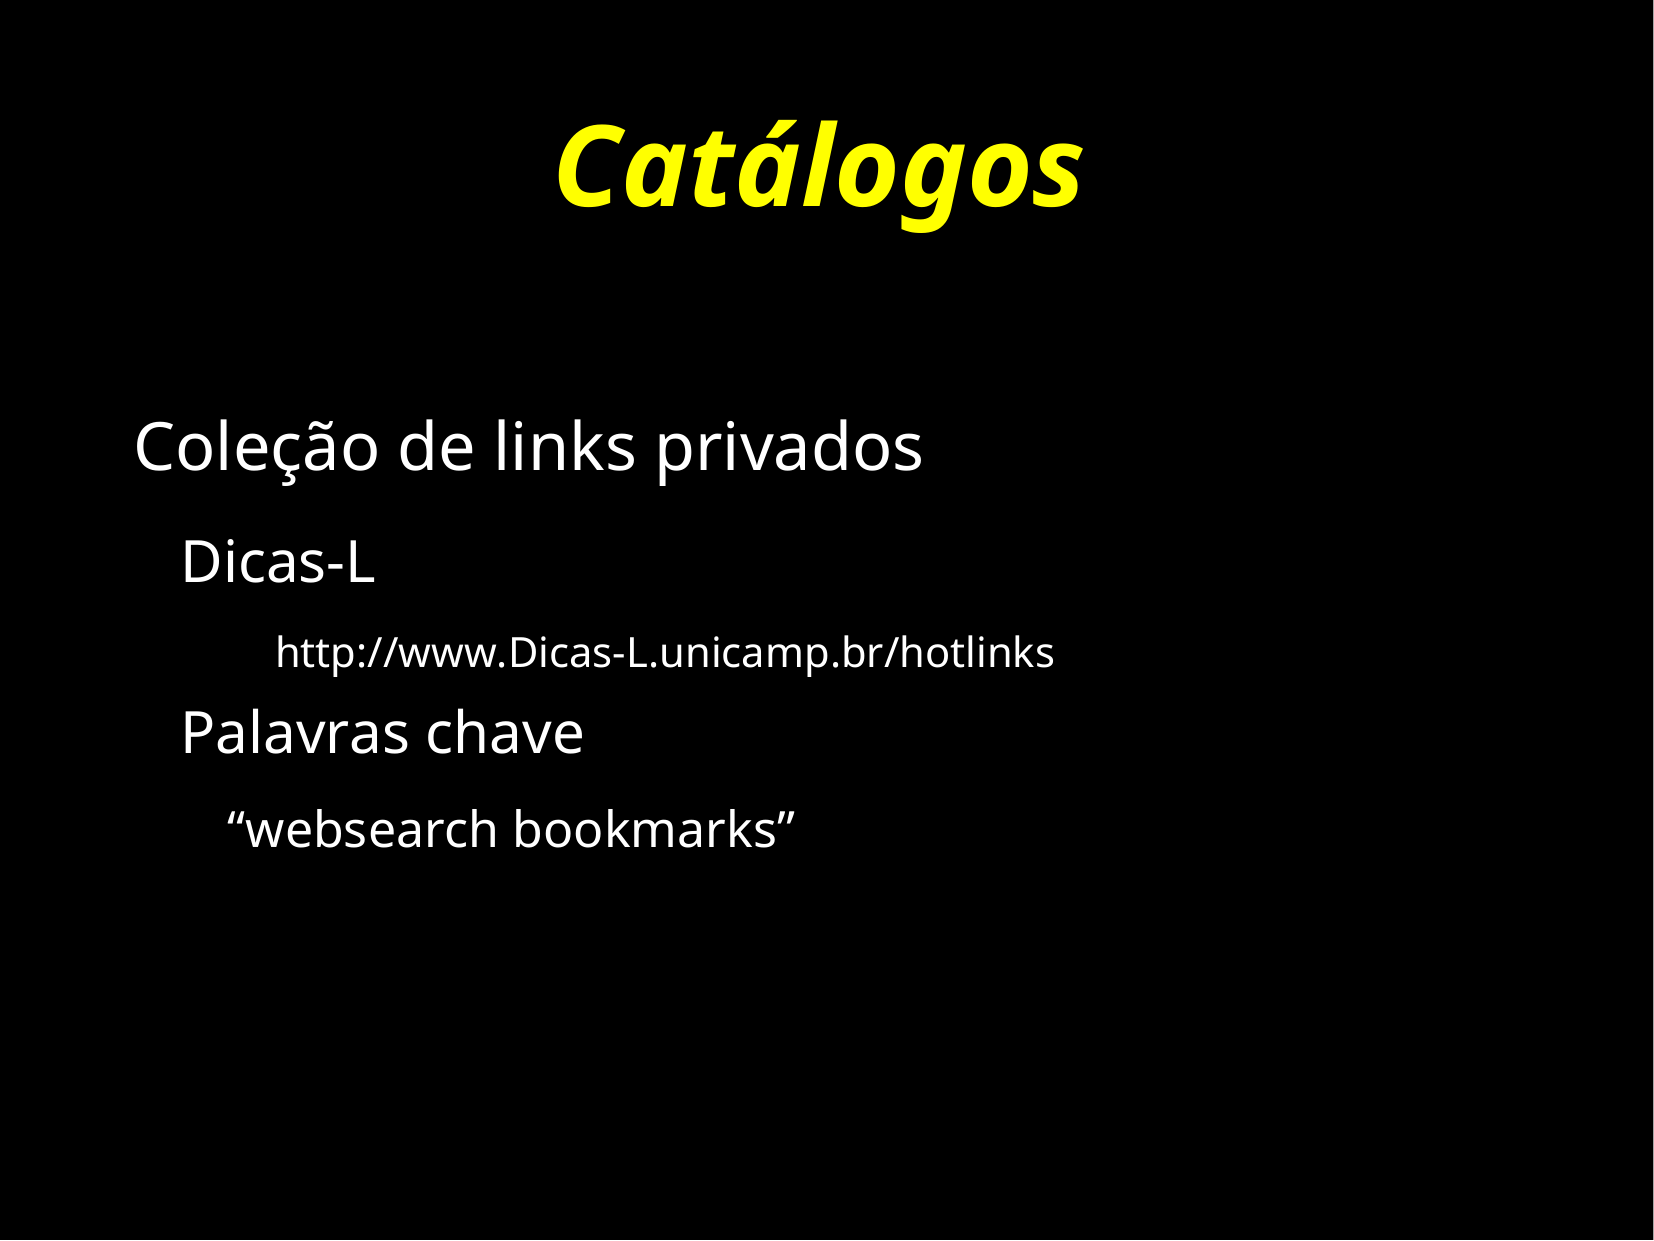

# Catálogos
Coleção de links privados
Dicas-L
http://www.Dicas-L.unicamp.br/hotlinks
Palavras chave
“websearch bookmarks”